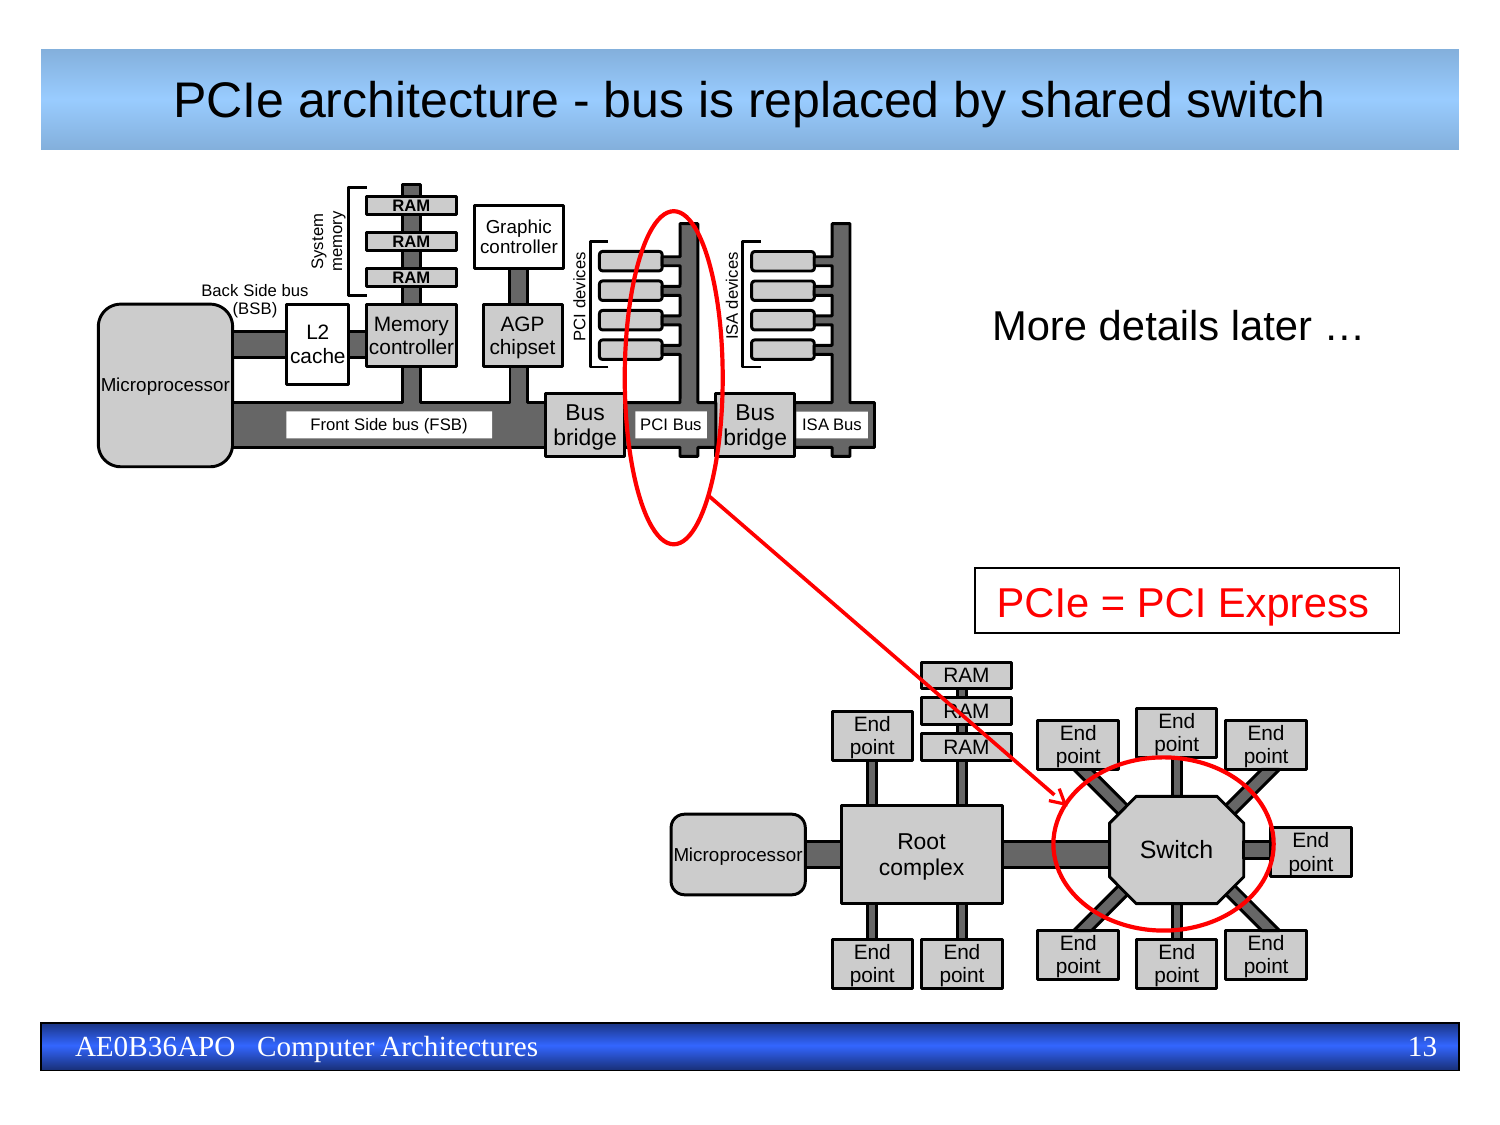

# PCIe architecture - bus is replaced by shared switch
RAM
Graphic
controller
System
memory
RAM
RAM
Back Side bus (BSB)
ISA devices
PCI devices
Microprocessor
L2
cache
Memory
controller
AGP
chipset
Bus
bridge
Bus
bridge
Front Side bus (FSB)
PCI Bus
ISA Bus
RAM
RAM
End
point
End
point
End
point
End
point
RAM
Switch
Root
complex
Microprocessor
End
point
End
point
End
point
End
point
End
point
End
point
More details later …
PCIe = PCI Express
AE0B36APO Computer Architectures
13